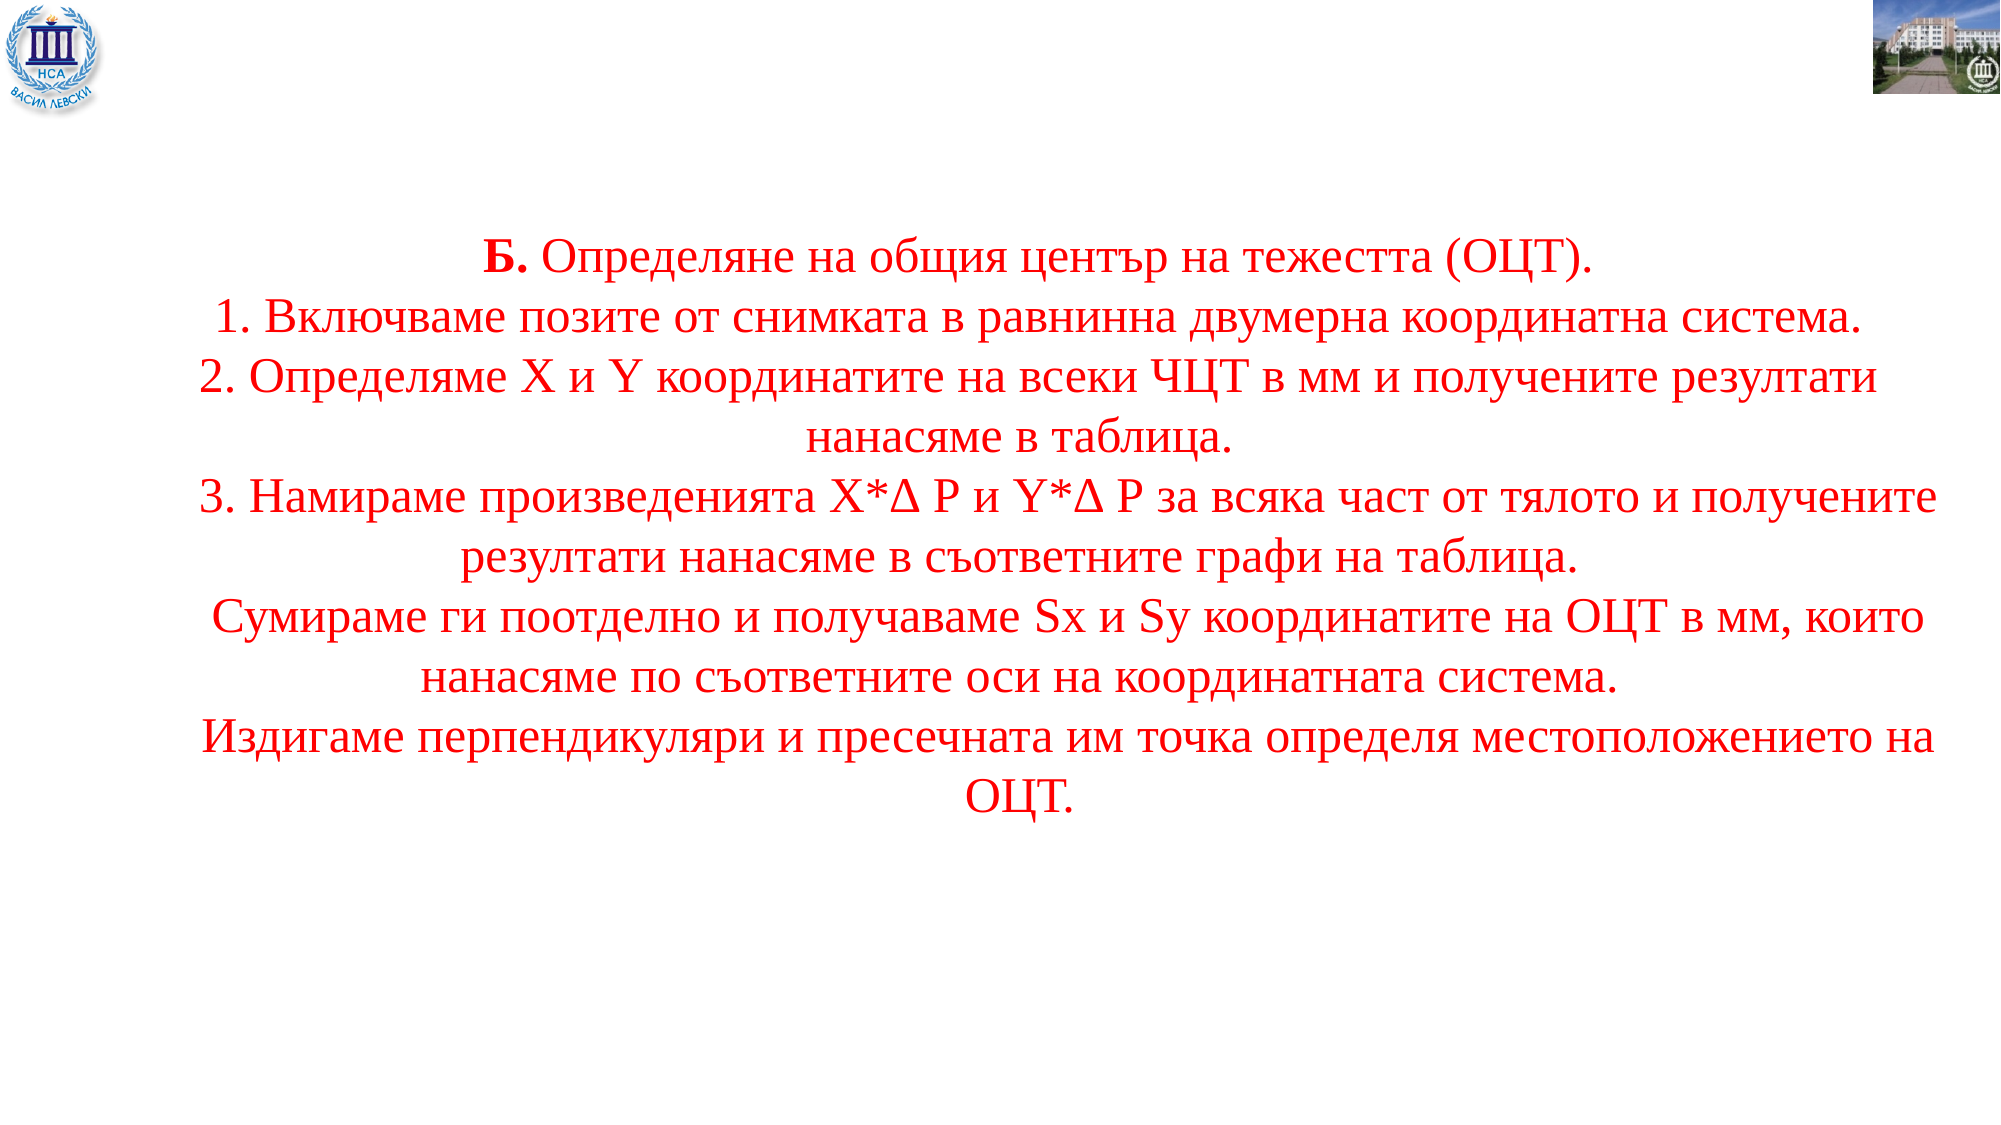

Б. Определяне на общия център на тежестта (ОЦТ).
1. Включваме позите от снимката в равнинна двумерна координатна система.
2. Определяме X и Y координатите на всеки ЧЦТ в мм и получените резултати нанасяме в таблица.
3. Намираме произведенията X*∆ P и Y*∆ P за всяка част от тялото и получените резултати нанасяме в съответните графи на таблица.
Сумираме ги поотделно и получаваме Sx и Sy координатите на ОЦТ в мм, които нанасяме по съответните оси на координатната система.
Издигаме перпендикуляри и пресечната им точка определя местоположението на ОЦТ.